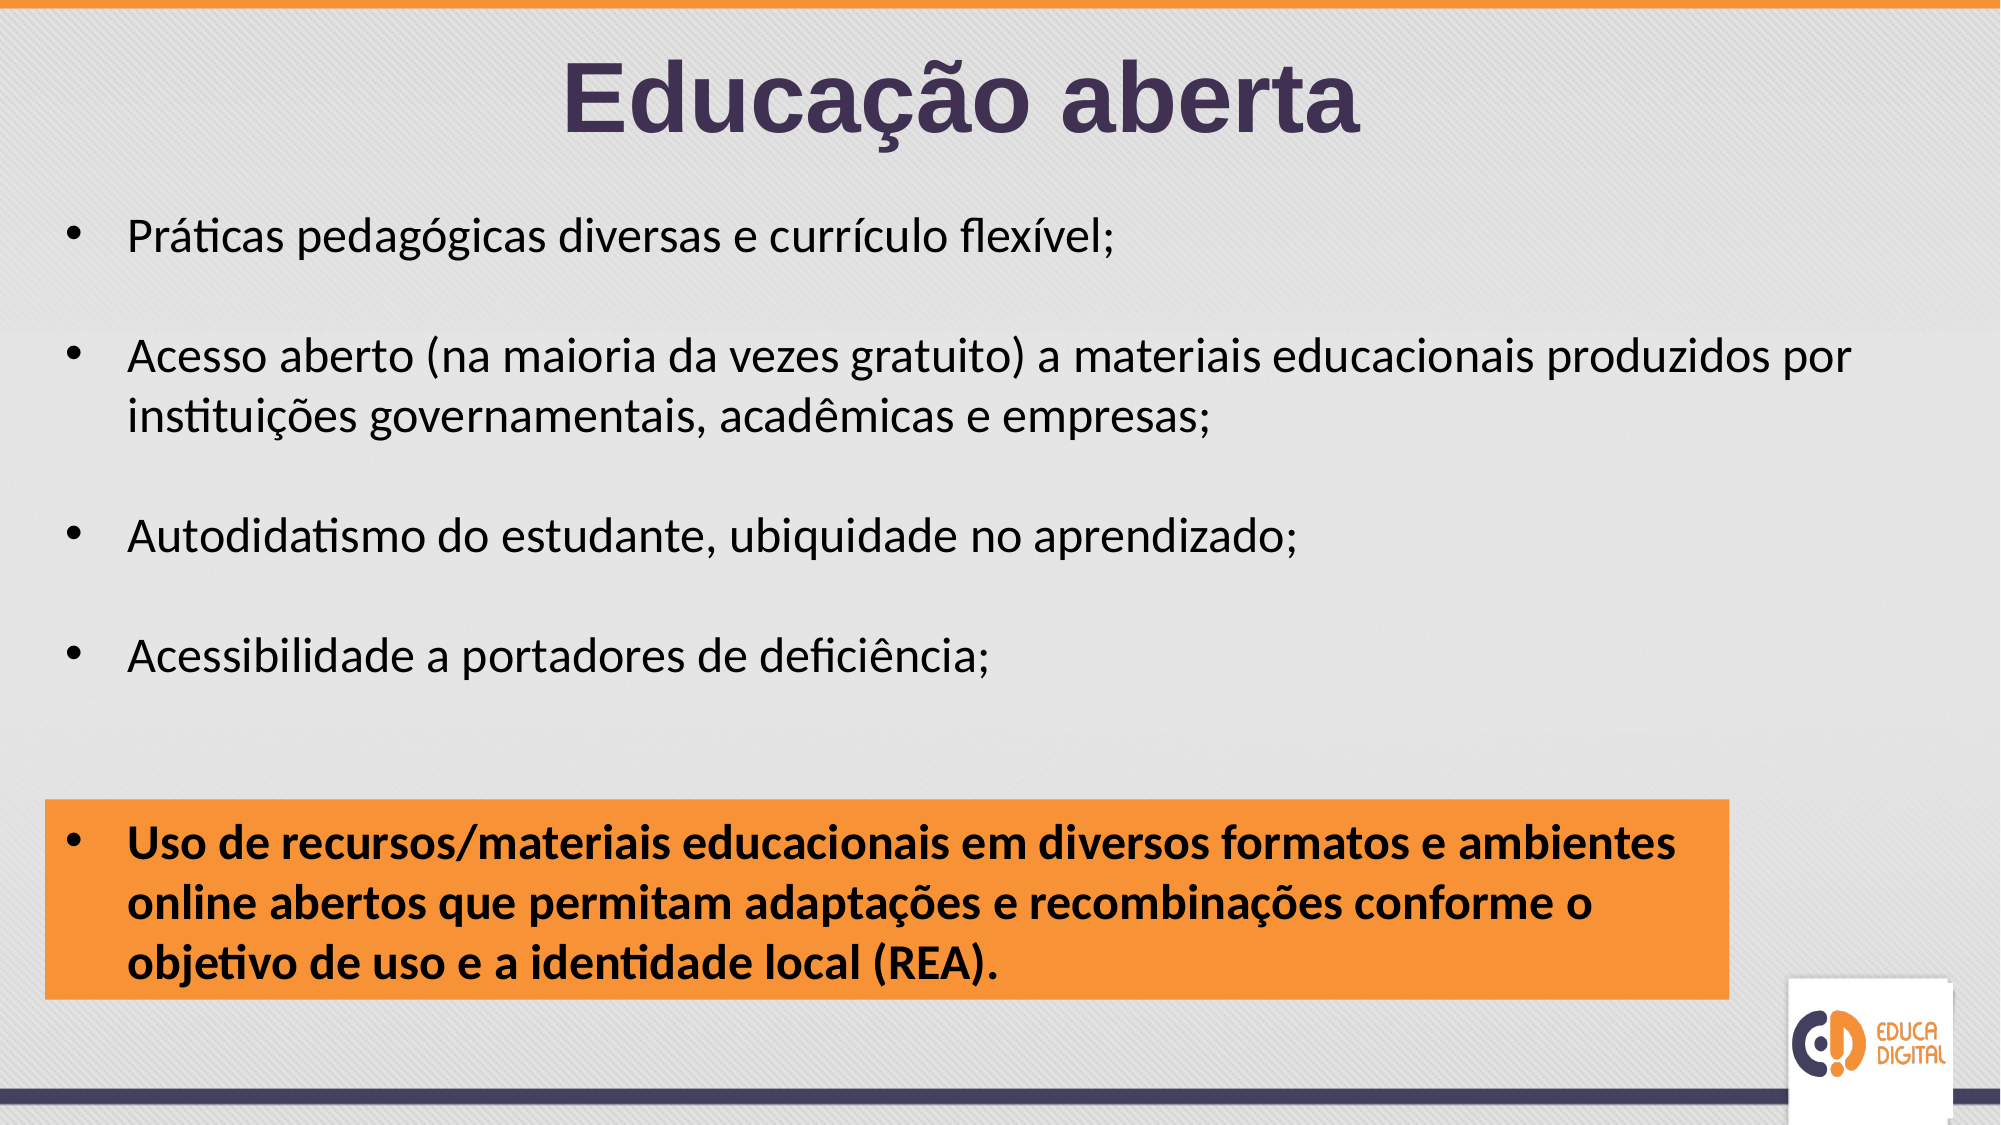

Educação aberta
Práticas pedagógicas diversas e currículo flexível;
Acesso aberto (na maioria da vezes gratuito) a materiais educacionais produzidos por instituições governamentais, acadêmicas e empresas;
Autodidatismo do estudante, ubiquidade no aprendizado;
Acessibilidade a portadores de deficiência;
Uso de recursos/materiais educacionais em diversos formatos e ambientes online abertos que permitam adaptações e recombinações conforme o objetivo de uso e a identidade local (REA).